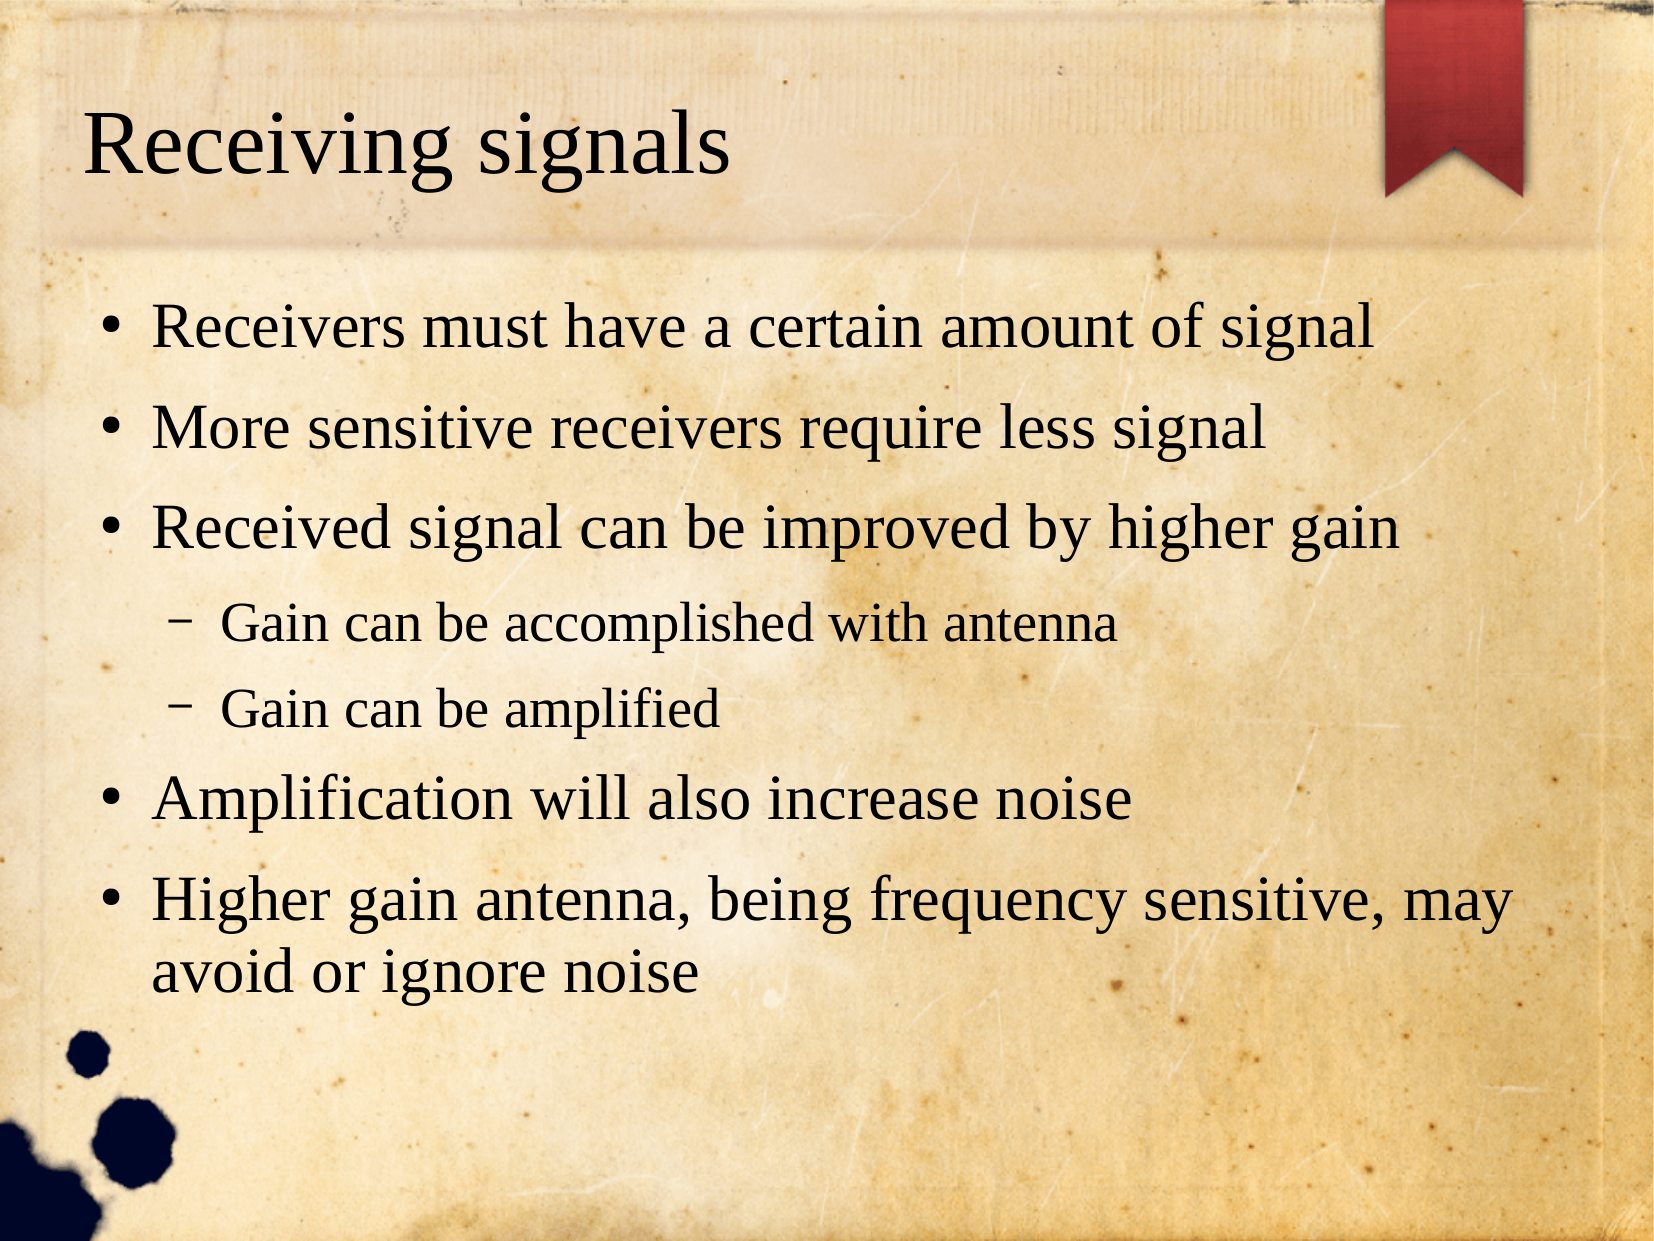

# Receiving signals
Receivers must have a certain amount of signal
More sensitive receivers require less signal
Received signal can be improved by higher gain
Gain can be accomplished with antenna
Gain can be amplified
Amplification will also increase noise
Higher gain antenna, being frequency sensitive, may avoid or ignore noise